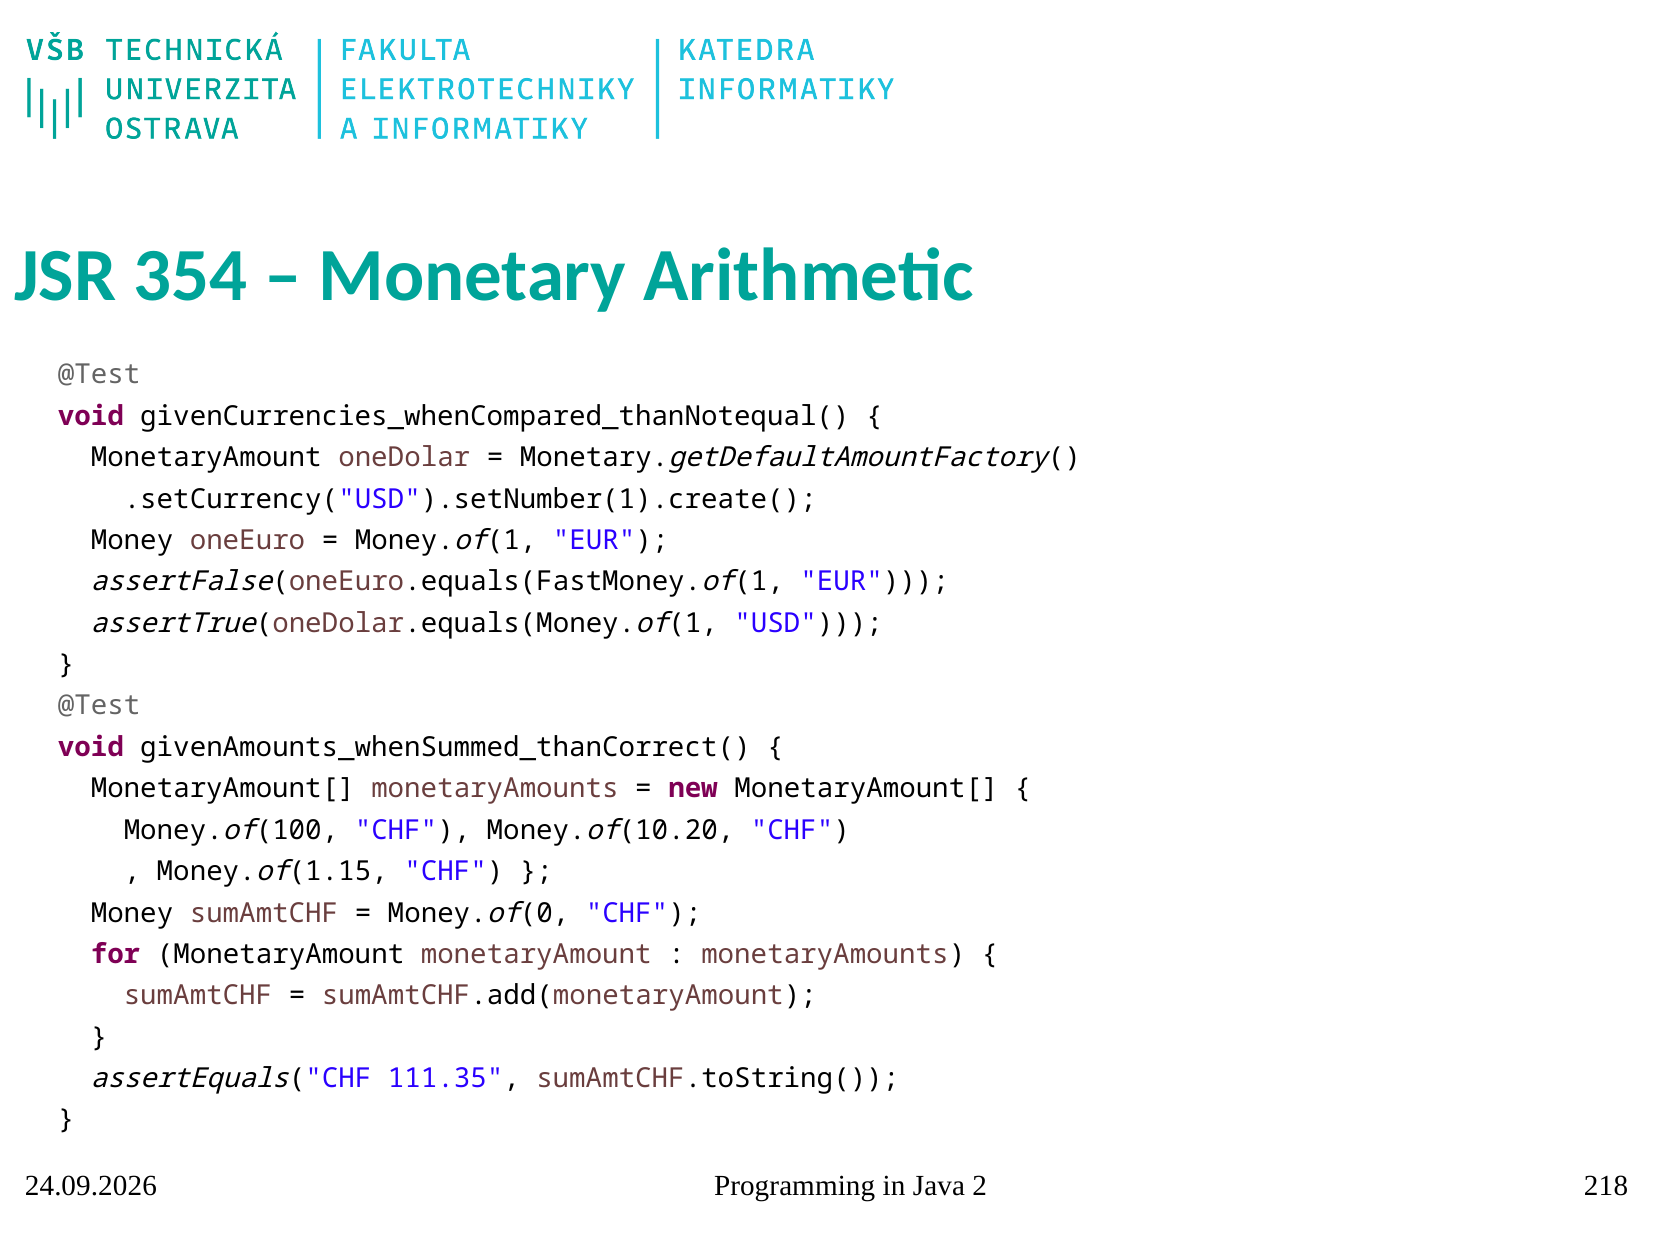

# JSR 354 – Monetary Arithmetic
 @Test
 void givenCurrencies_whenCompared_thanNotequal() {
 MonetaryAmount oneDolar = Monetary.getDefaultAmountFactory()
 .setCurrency("USD").setNumber(1).create();
 Money oneEuro = Money.of(1, "EUR");
 assertFalse(oneEuro.equals(FastMoney.of(1, "EUR")));
 assertTrue(oneDolar.equals(Money.of(1, "USD")));
 }
 @Test
 void givenAmounts_whenSummed_thanCorrect() {
 MonetaryAmount[] monetaryAmounts = new MonetaryAmount[] {
 Money.of(100, "CHF"), Money.of(10.20, "CHF")
 , Money.of(1.15, "CHF") };
 Money sumAmtCHF = Money.of(0, "CHF");
 for (MonetaryAmount monetaryAmount : monetaryAmounts) {
 sumAmtCHF = sumAmtCHF.add(monetaryAmount);
 }
 assertEquals("CHF 111.35", sumAmtCHF.toString());
 }
Programming in Java 2
218